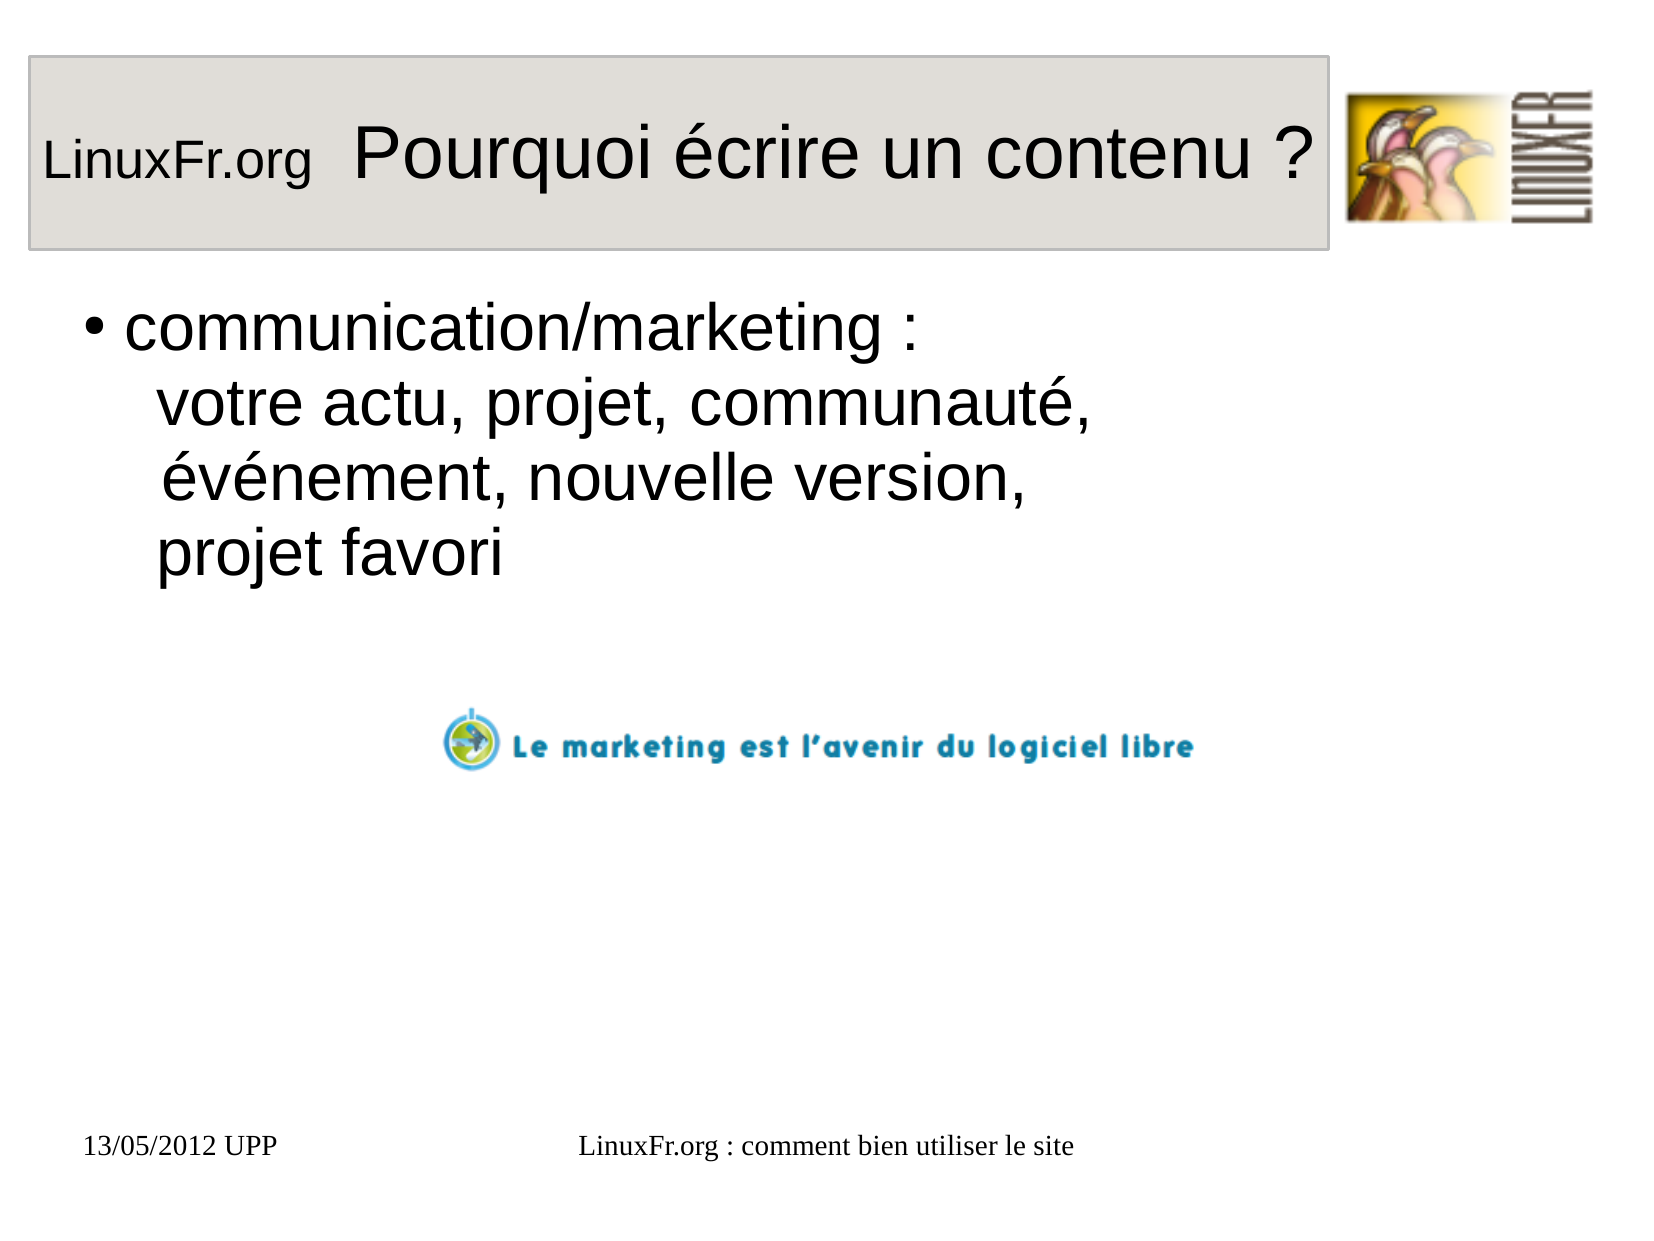

# LinuxFr.org	 Pourquoi écrire un contenu ?
 communication/marketing :
	votre actu, projet, communauté,
 événement, nouvelle version,
	projet favori